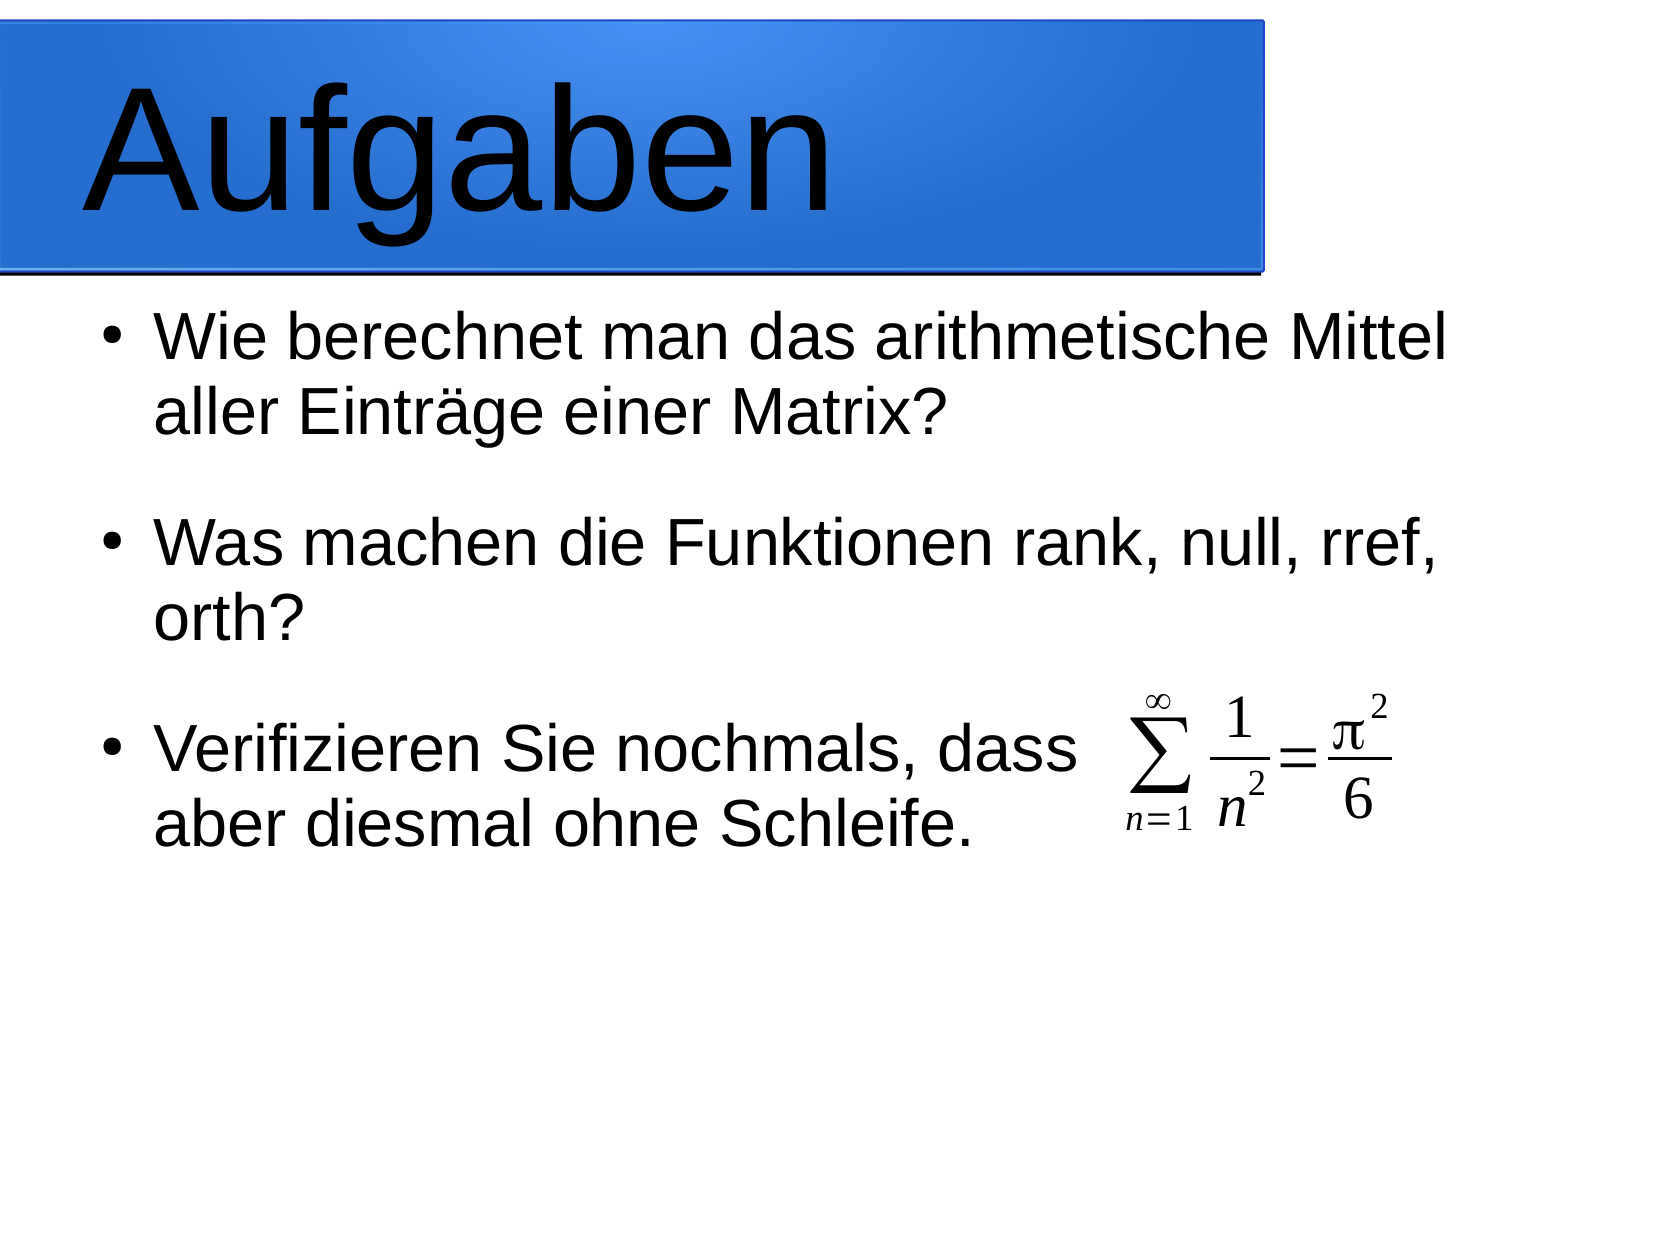

# Aufgaben
Wie berechnet man das arithmetische Mittel aller Einträge einer Matrix?
Was machen die Funktionen rank, null, rref, orth?
Verifizieren Sie nochmals, dass
aber diesmal ohne Schleife.